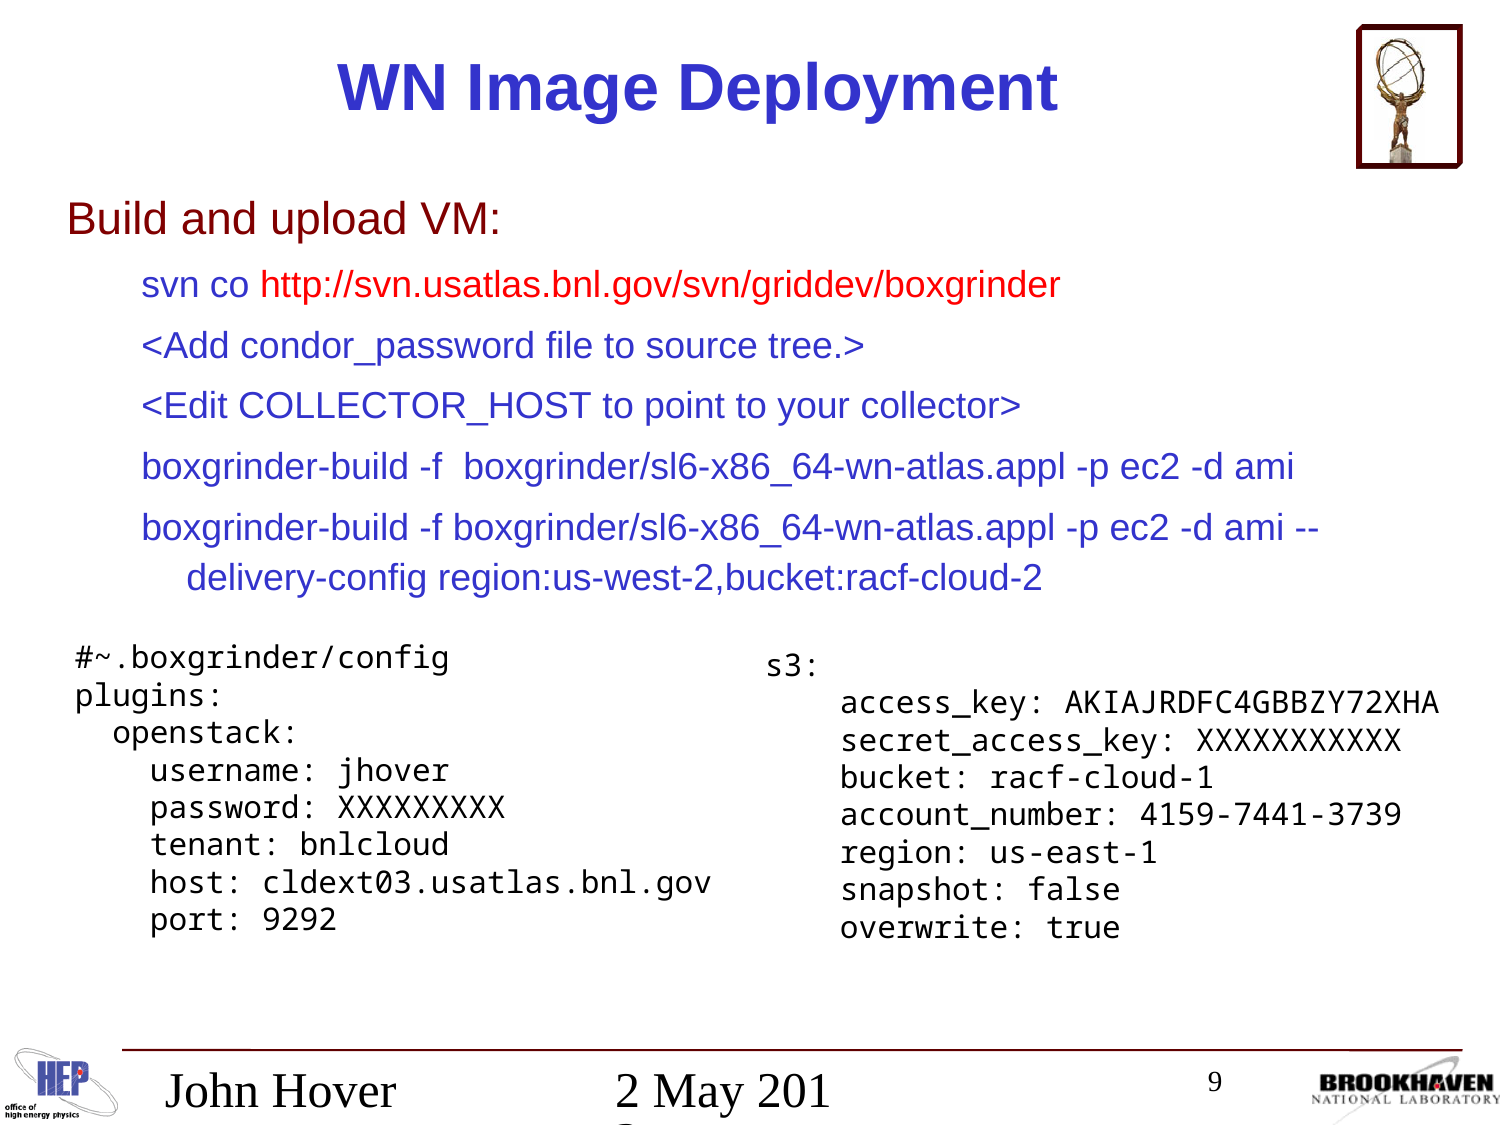

# WN Image Deployment
Build and upload VM:
svn co http://svn.usatlas.bnl.gov/svn/griddev/boxgrinder
<Add condor_password file to source tree.>
<Edit COLLECTOR_HOST to point to your collector>
boxgrinder-build -f boxgrinder/sl6-x86_64-wn-atlas.appl -p ec2 -d ami
boxgrinder-build -f boxgrinder/sl6-x86_64-wn-atlas.appl -p ec2 -d ami --delivery-config region:us-west-2,bucket:racf-cloud-2
s3:
 access_key: AKIAJRDFC4GBBZY72XHA
 secret_access_key: XXXXXXXXXXX
 bucket: racf-cloud-1
 account_number: 4159-7441-3739
 region: us-east-1
 snapshot: false
 overwrite: true
#~.boxgrinder/config
plugins:
 openstack:
 username: jhover
 password: XXXXXXXXX
 tenant: bnlcloud
 host: cldext03.usatlas.bnl.gov
 port: 9292
2 May 2013
John Hover